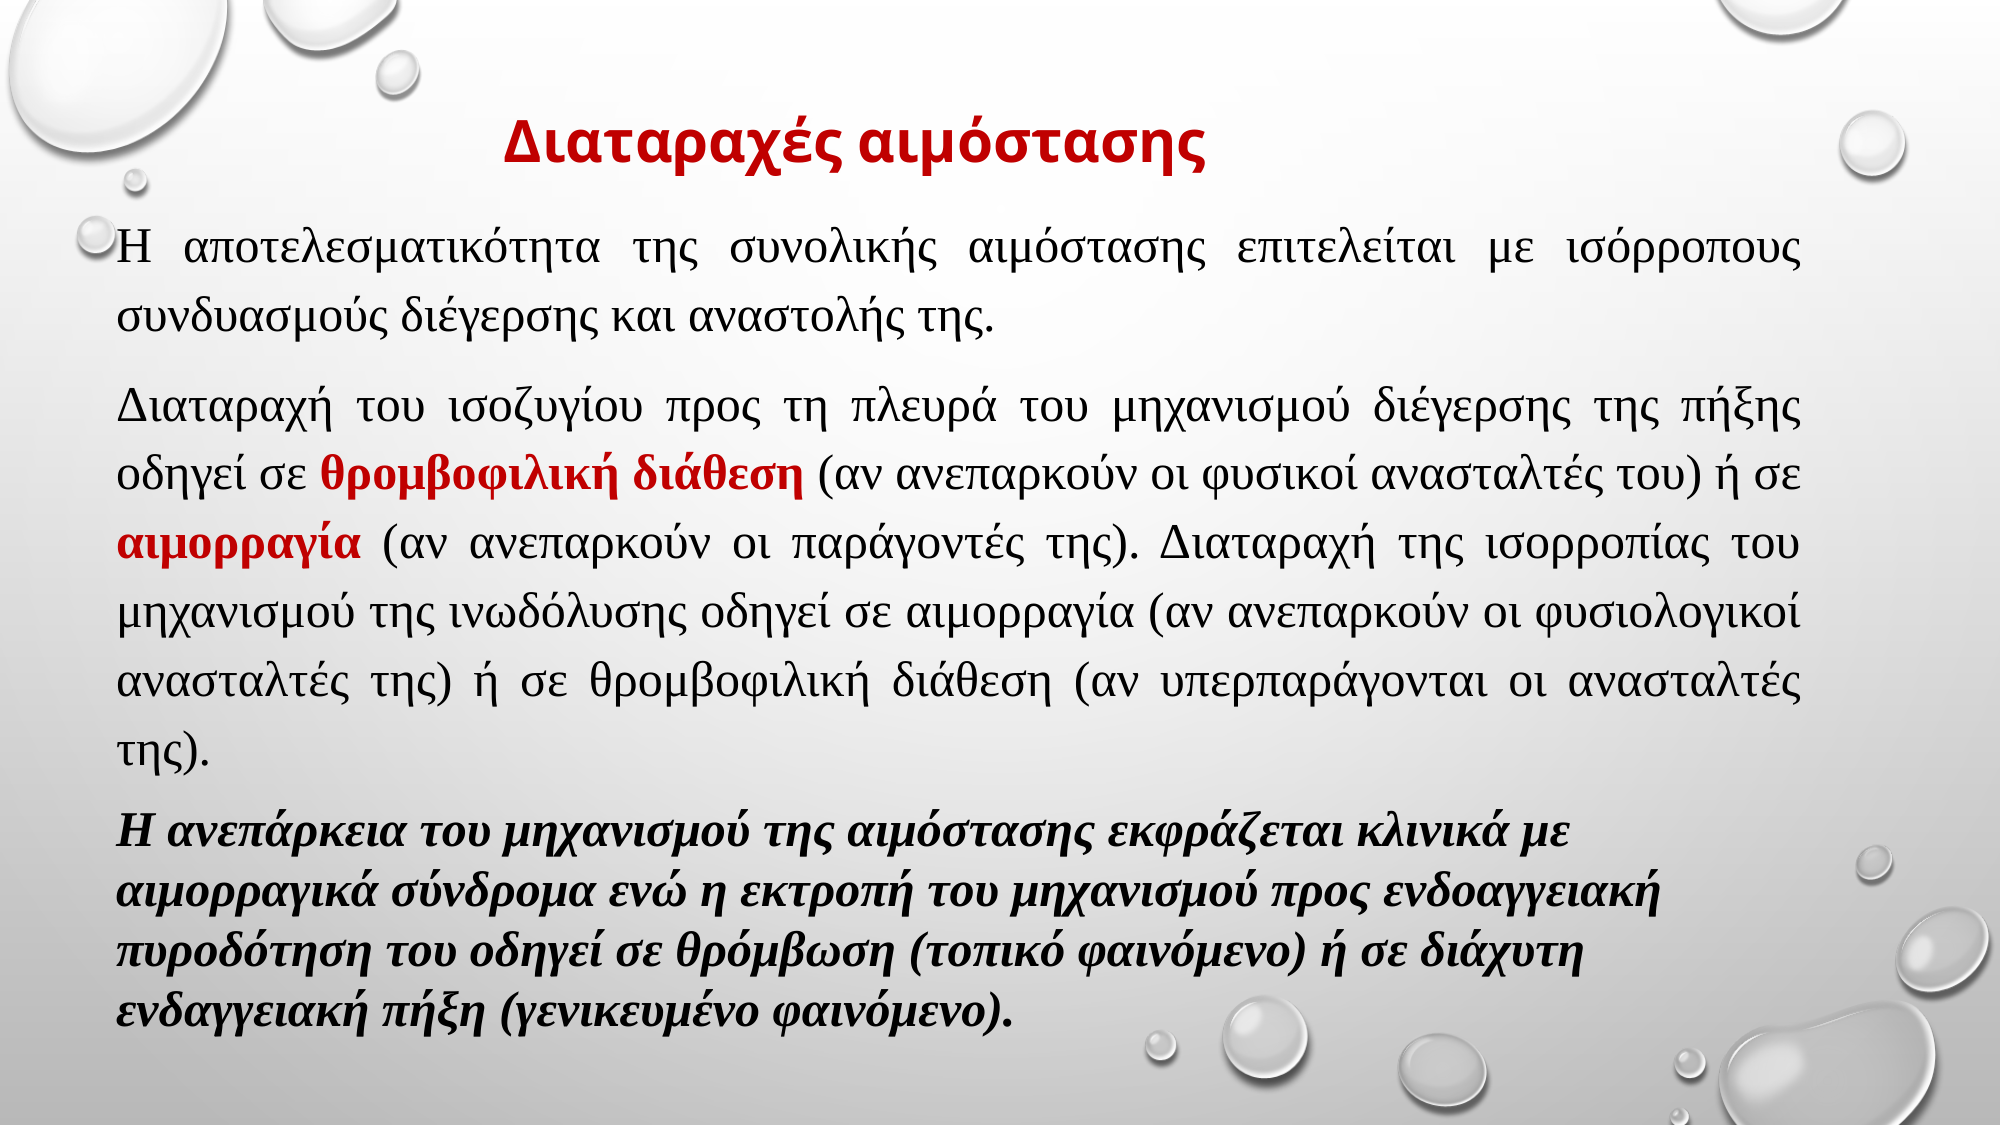

Διαταραχές αιμόστασης
Η αποτελεσματικότητα της συνολικής αιμόστασης επιτελείται με ισόρροπους συνδυασμούς διέγερσης και αναστολής της.
Διαταραχή του ισοζυγίου προς τη πλευρά του μηχανισμού διέγερσης της πήξης οδηγεί σε θρομβοφιλική διάθεση (αν ανεπαρκούν οι φυσικοί ανασταλτές του) ή σε αιμορραγία (αν ανεπαρκούν οι παράγοντές της). Διαταραχή της ισορροπίας του μηχανισμού της ινωδόλυσης οδηγεί σε αιμορραγία (αν ανεπαρκούν οι φυσιολογικοί ανασταλτές της) ή σε θρομβοφιλική διάθεση (αν υπερπαράγονται οι ανασταλτές της).
Η ανεπάρκεια του μηχανισμού της αιμόστασης εκφράζεται κλινικά με αιμορραγικά σύνδρομα ενώ η εκτροπή του μηχανισμού προς ενδοαγγειακή πυροδότηση του οδηγεί σε θρόμβωση (τοπικό φαινόμενο) ή σε διάχυτη ενδαγγειακή πήξη (γενικευμένο φαινόμενο).